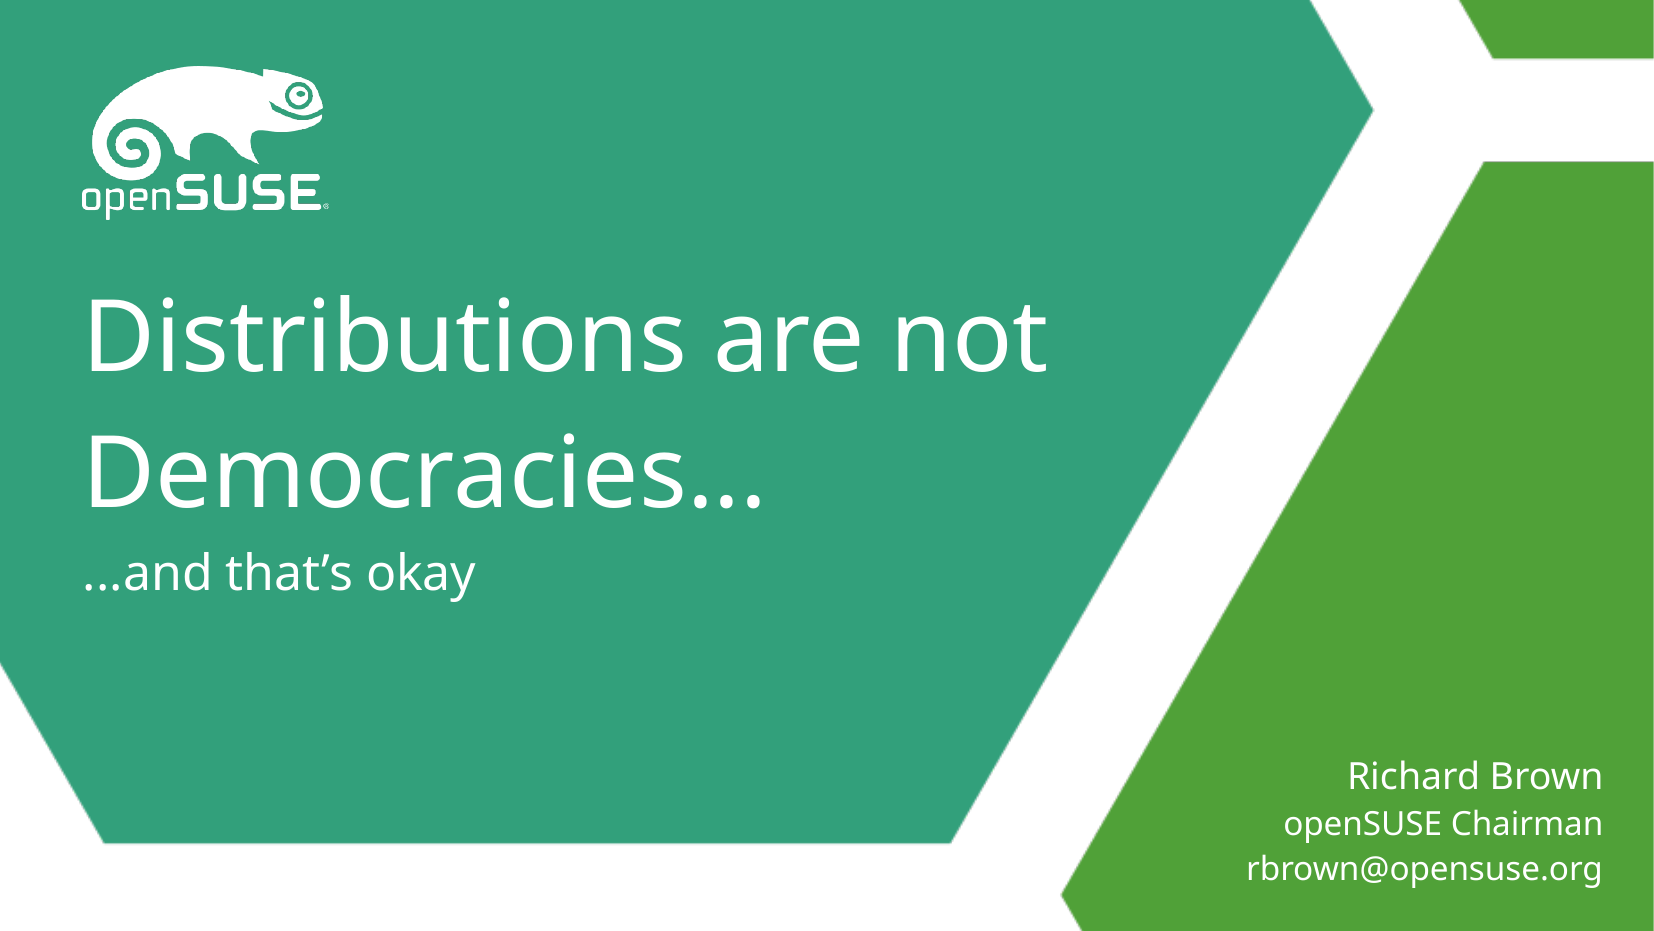

Distributions are not
Democracies...
...and that’s okay
# Richard Brown
openSUSE Chairman
rbrown@opensuse.org